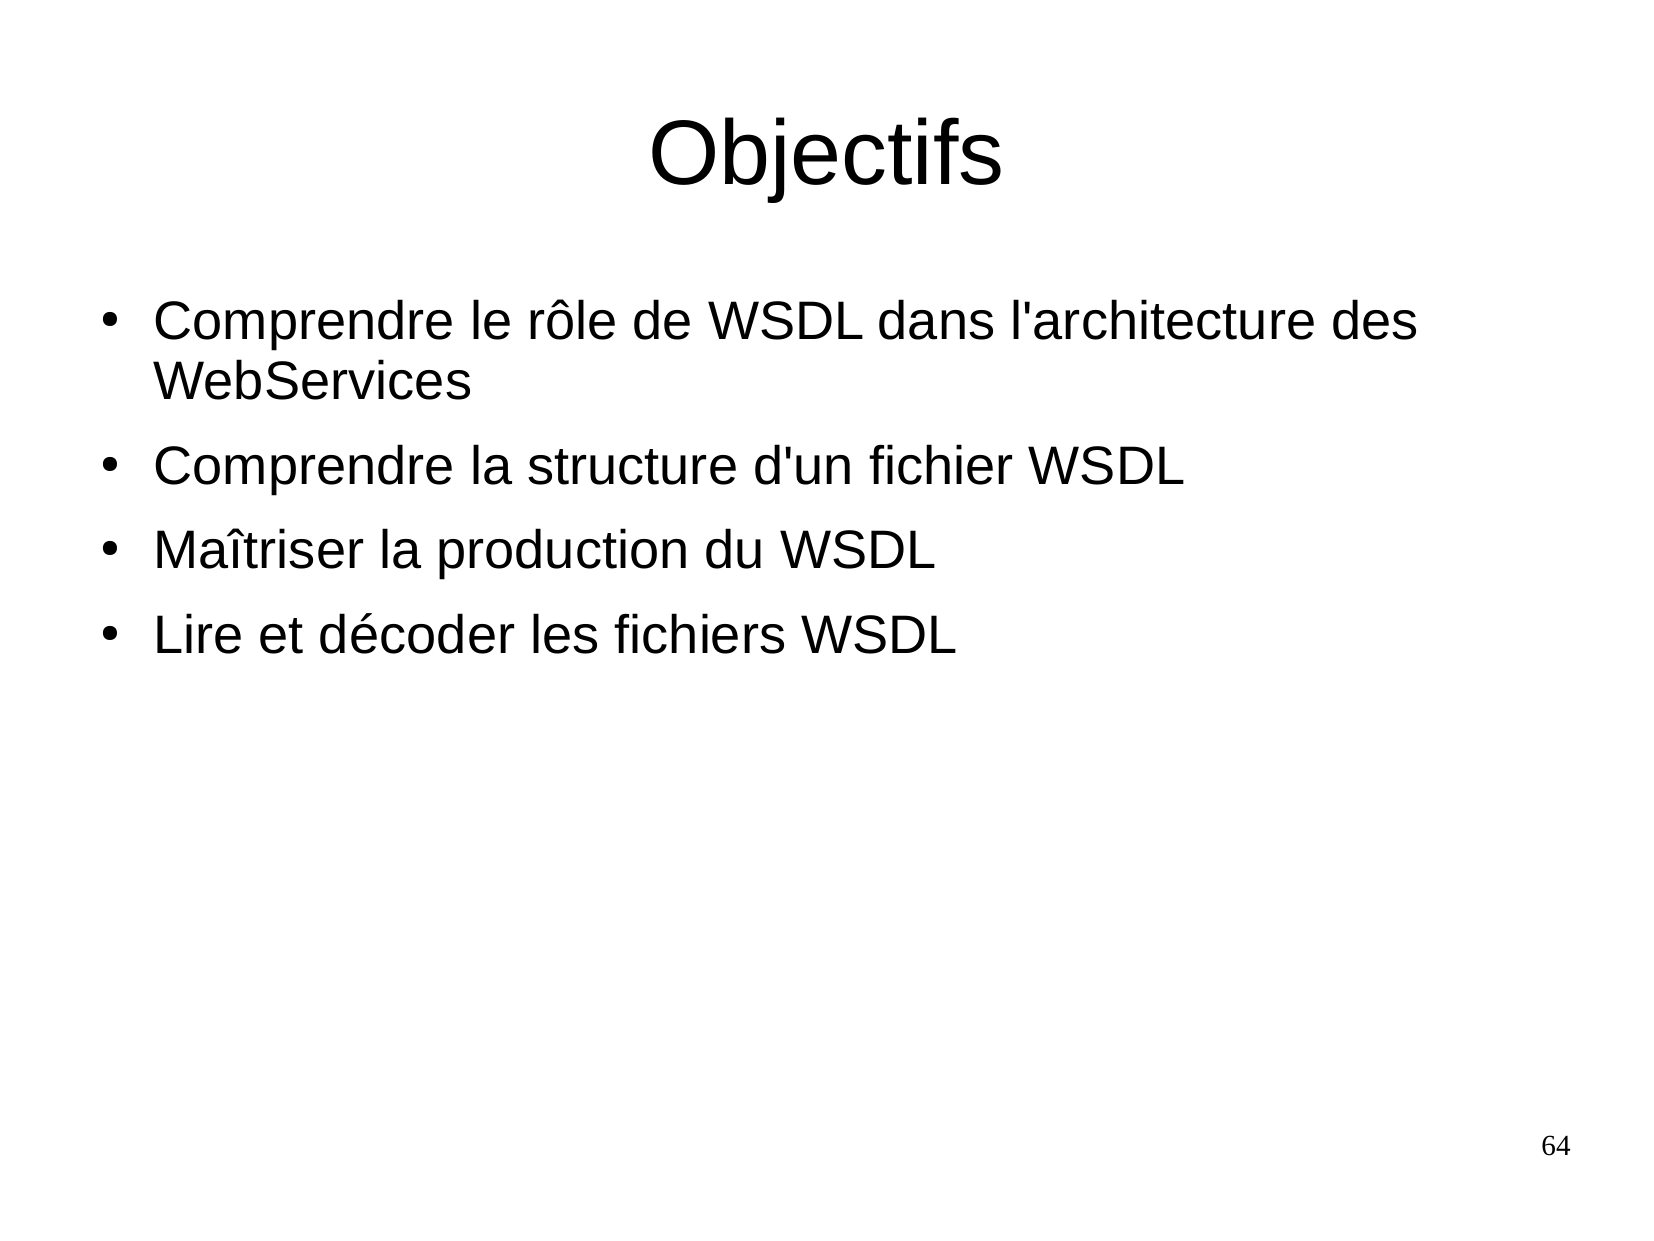

# Objectifs
Comprendre le rôle de WSDL dans l'architecture des WebServices
Comprendre la structure d'un fichier WSDL
Maîtriser la production du WSDL
Lire et décoder les fichiers WSDL
64